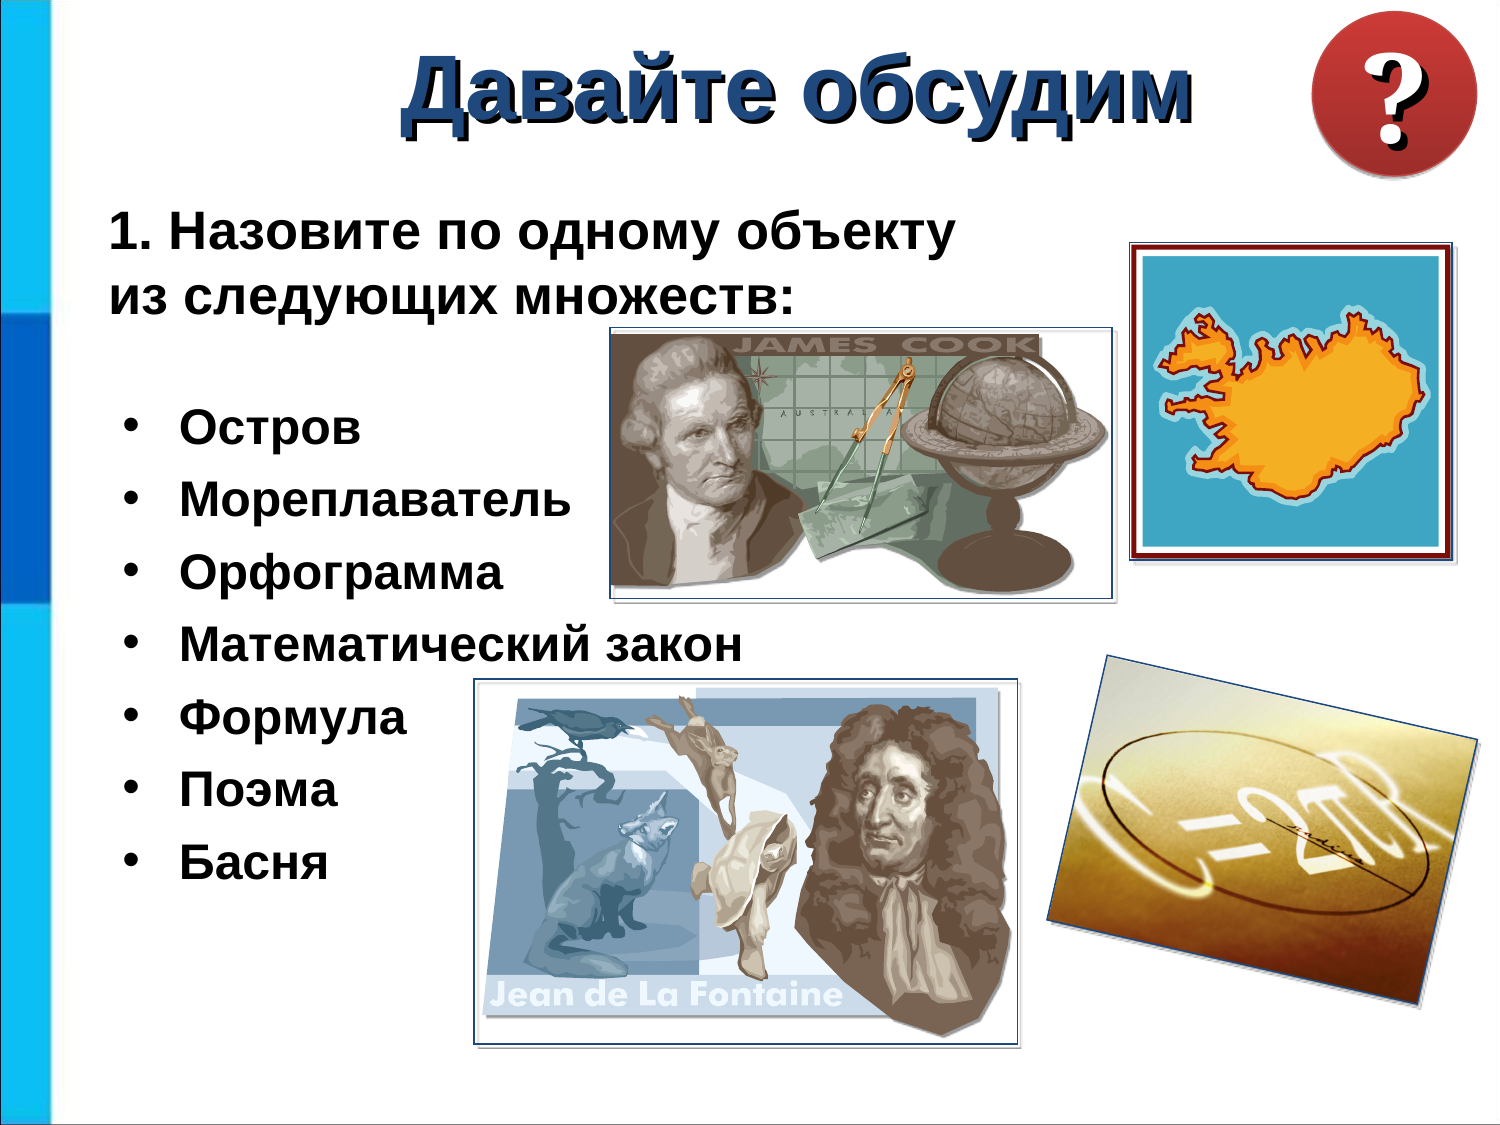

?
# Давайте обсудим
1. Назовите по одному объекту из следующих множеств:
Остров
Мореплаватель
Орфограмма
Математический закон
Формула
Поэма
Басня